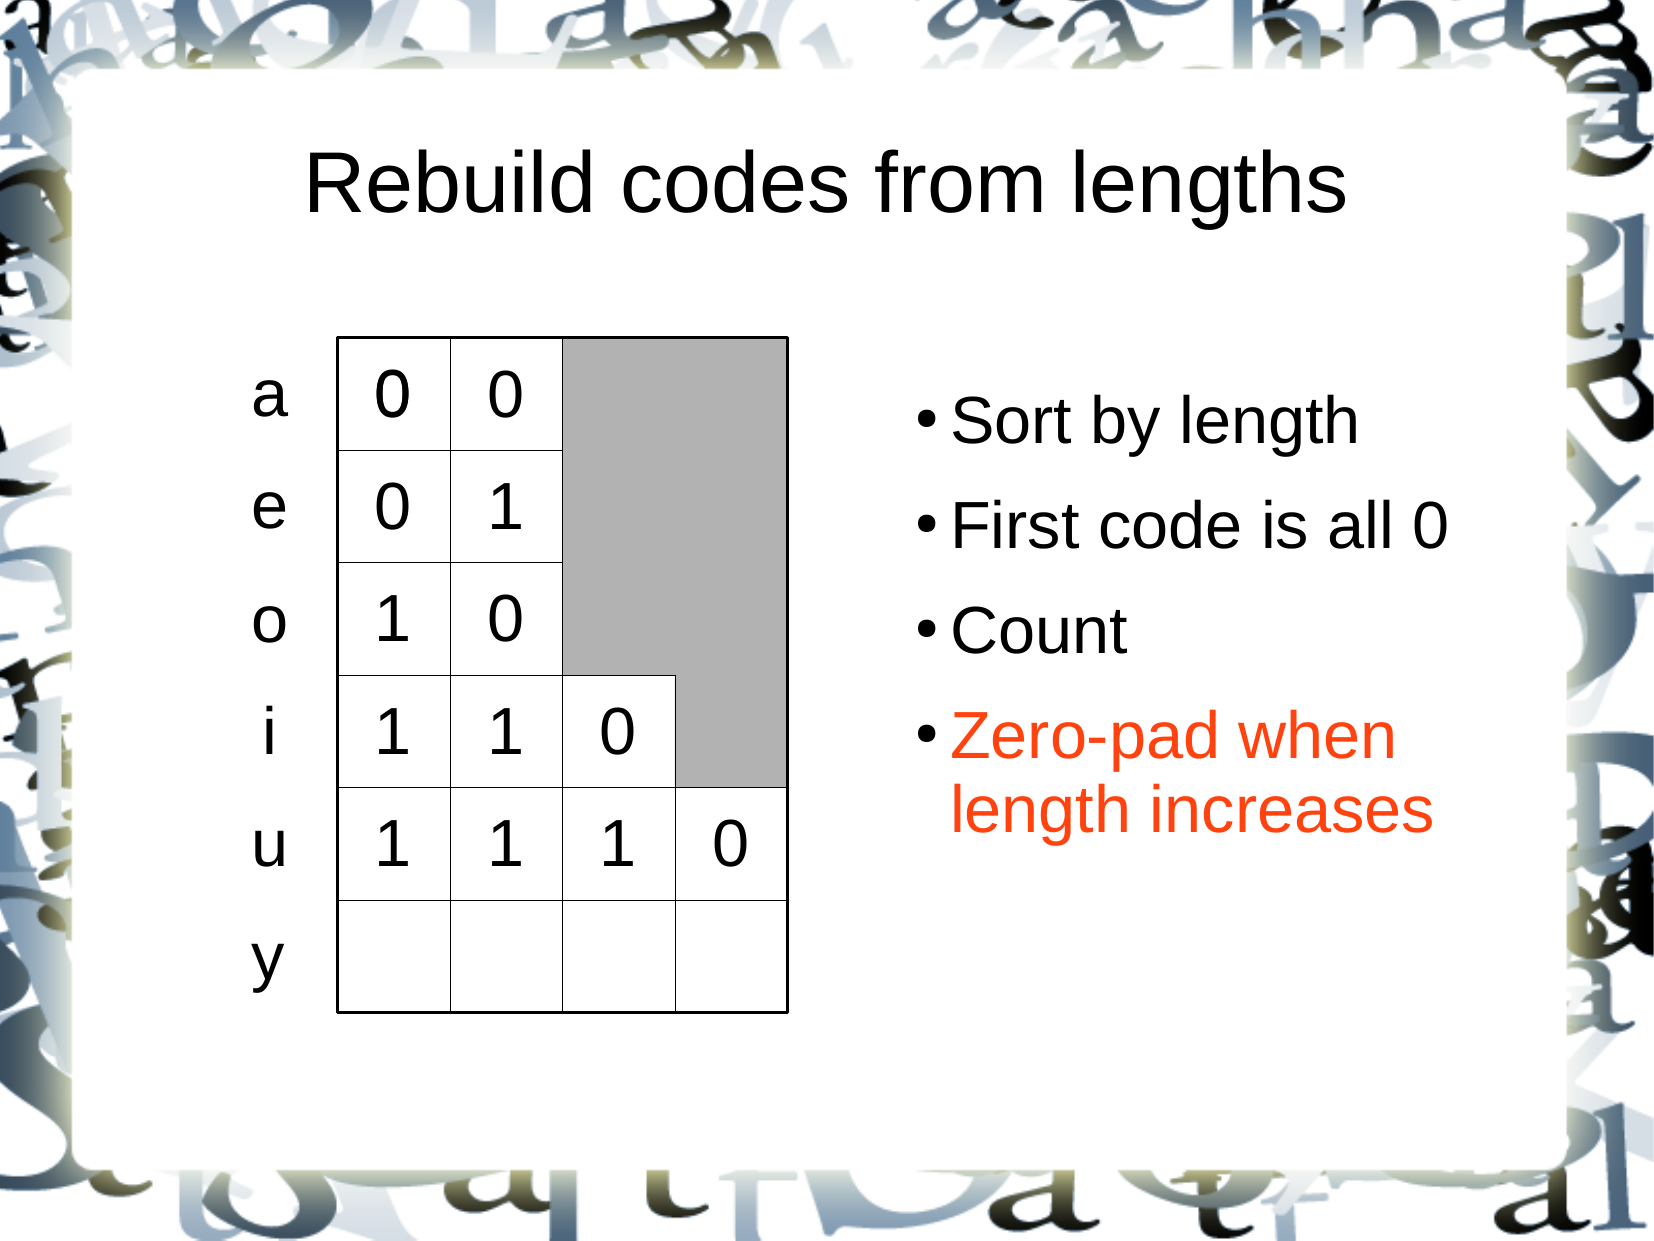

# Rebuild codes from lengths
a
0
0
0
Sort by length
First code is all 0
Count
Zero-pad when length increases
e
0
1
1
0
o
i
1
1
0
u
1
1
1
0
y